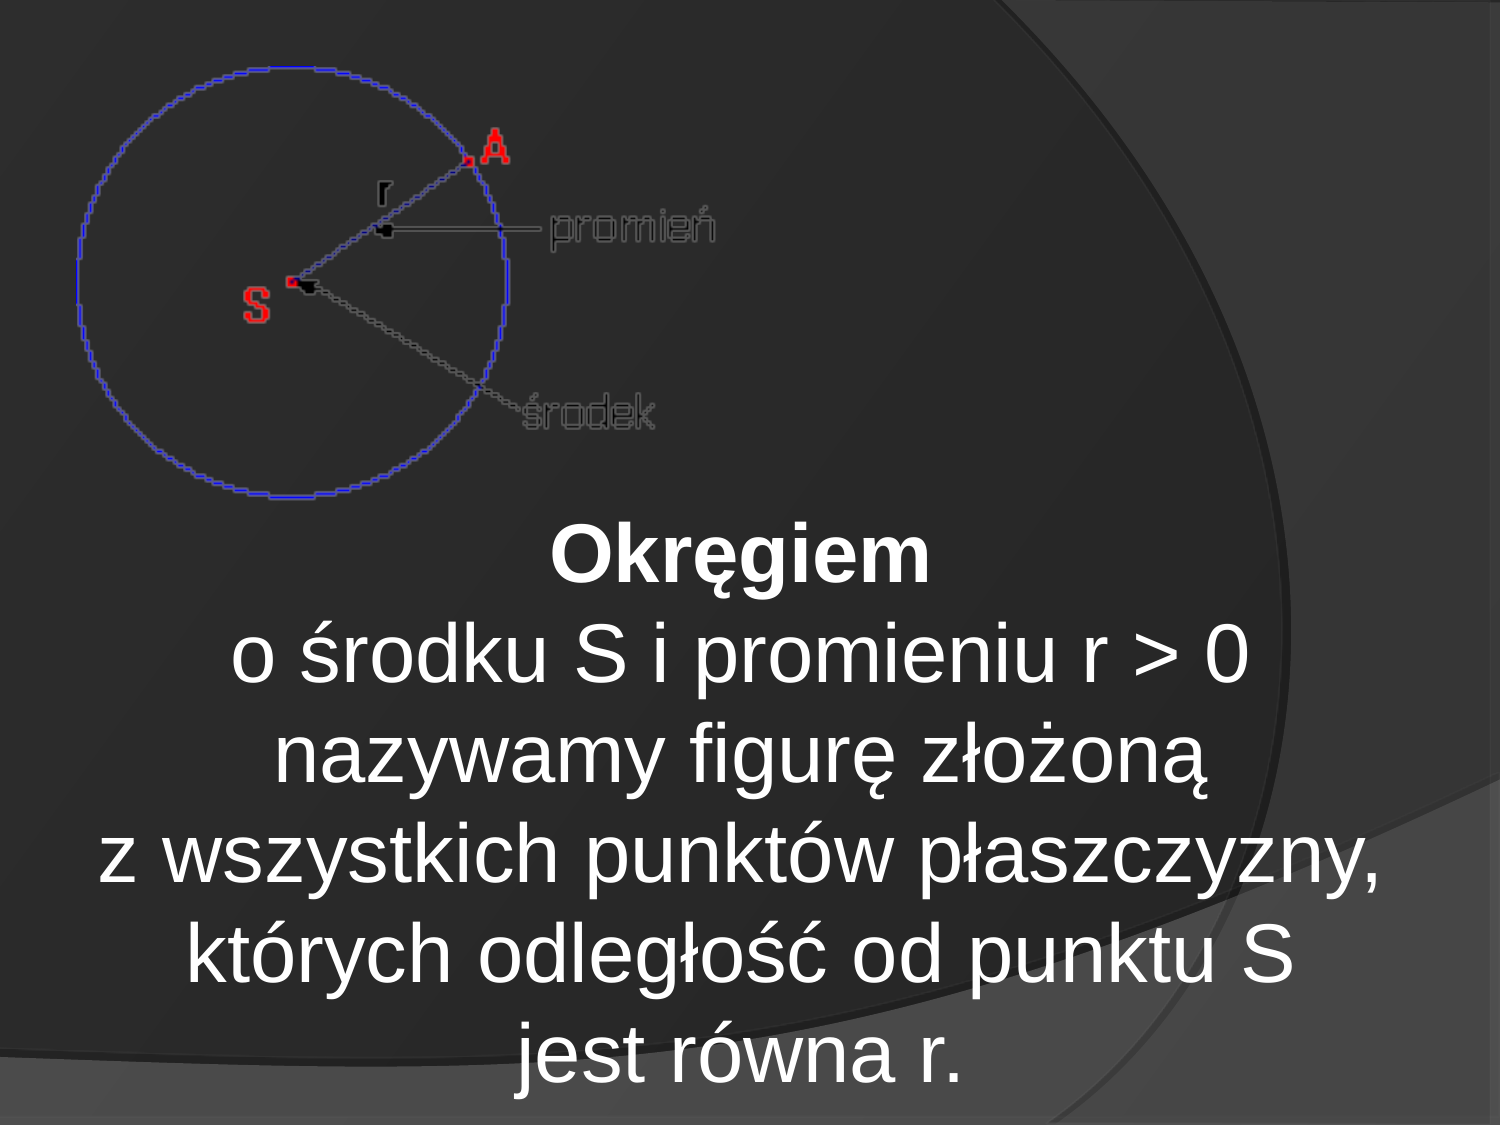

Okręgiem
o środku S i promieniu r > 0
nazywamy figurę złożoną
z wszystkich punktów płaszczyzny,
których odległość od punktu S
jest równa r.